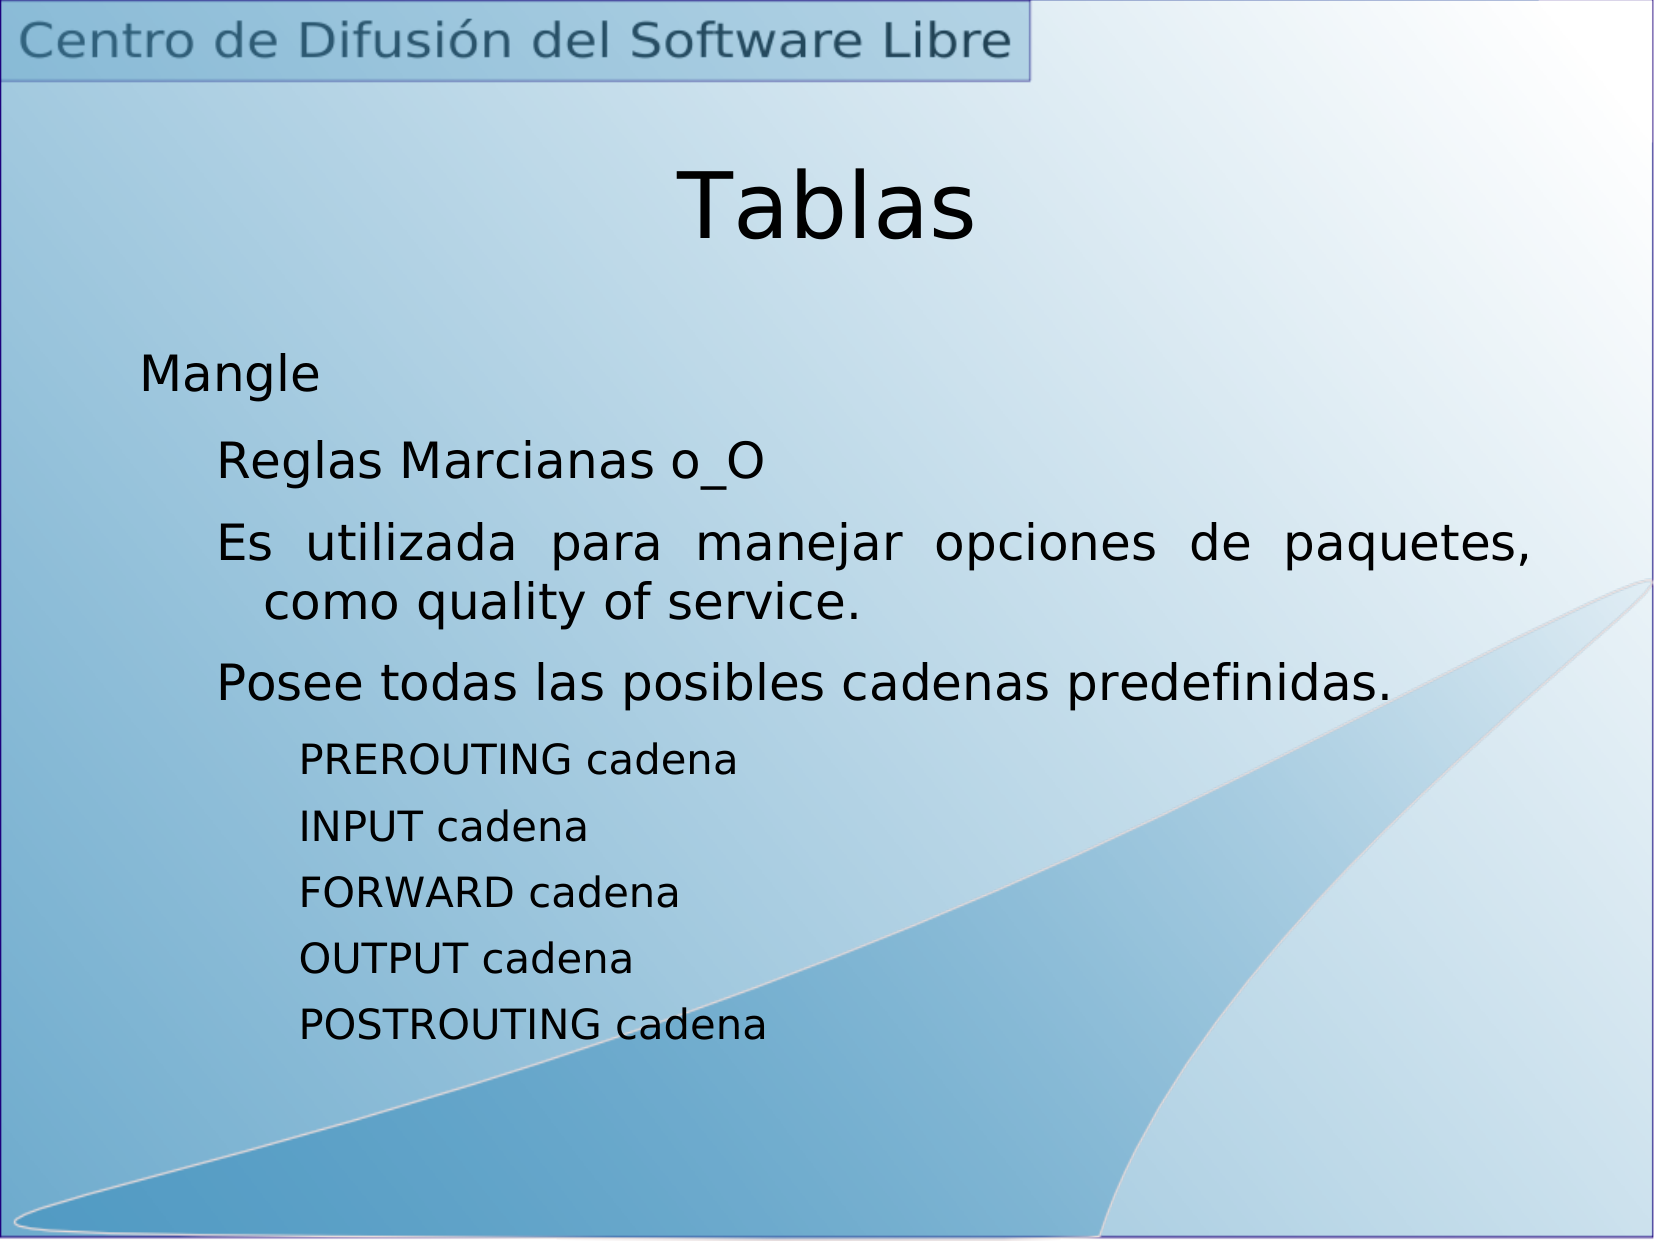

# Tablas
Mangle
Reglas Marcianas o_O
Es utilizada para manejar opciones de paquetes, como quality of service.
Posee todas las posibles cadenas predefinidas.
PREROUTING cadena
INPUT cadena
FORWARD cadena
OUTPUT cadena
POSTROUTING cadena